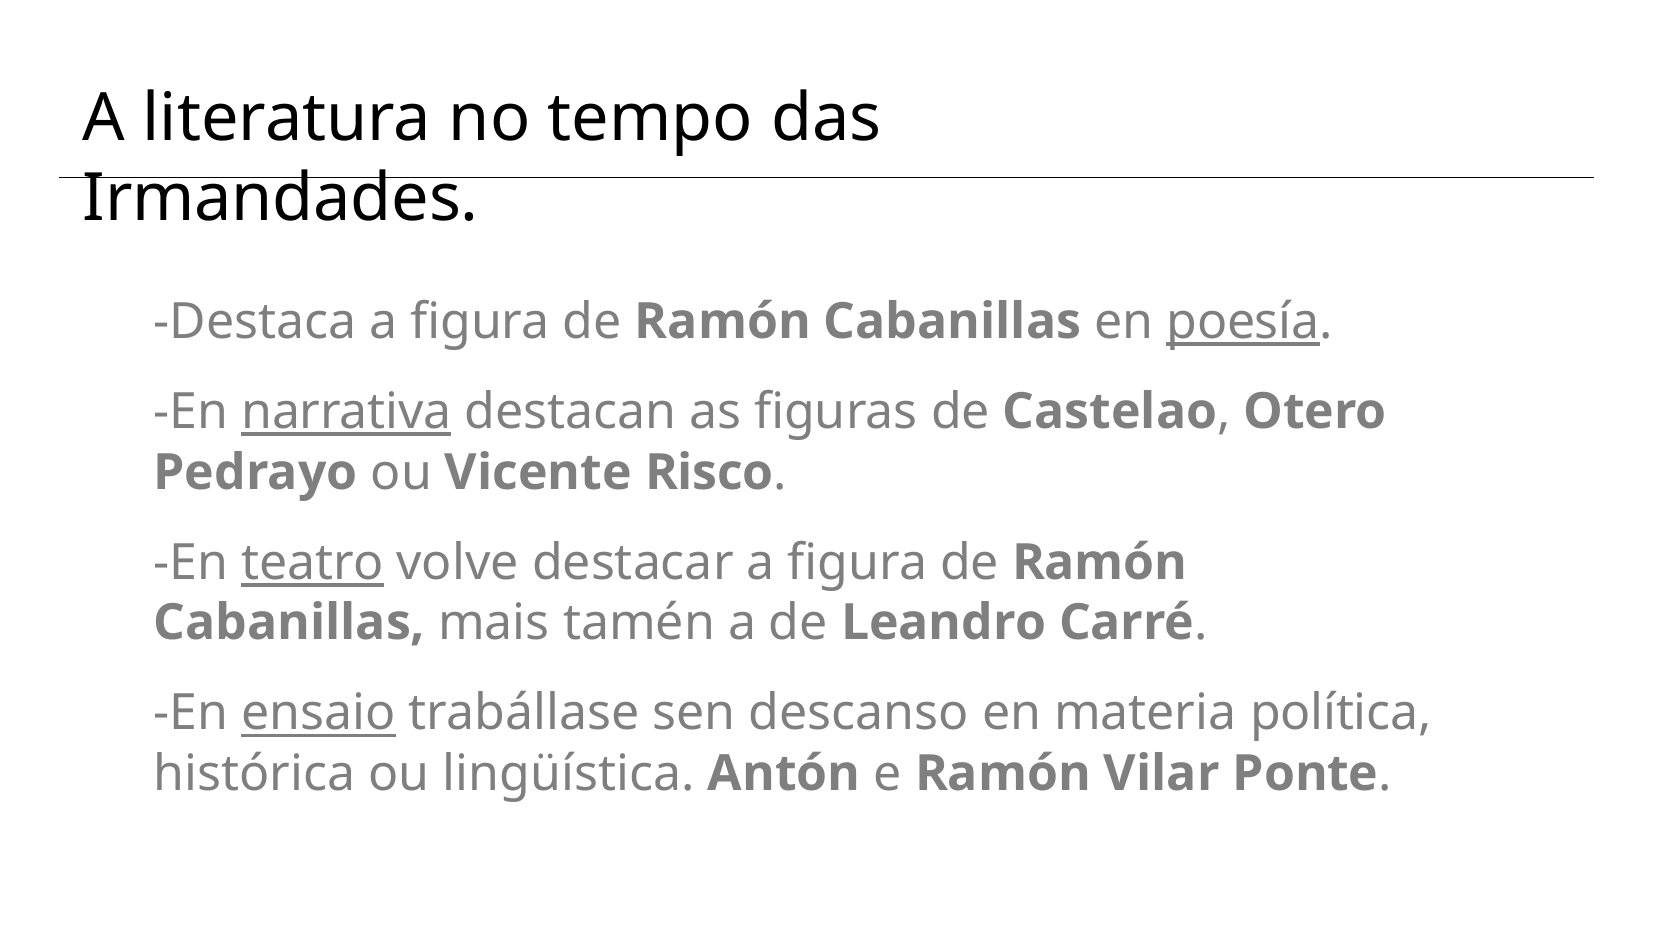

# A literatura no tempo das Irmandades.
-Destaca a figura de Ramón Cabanillas en poesía.
-En narrativa destacan as figuras de Castelao, Otero Pedrayo ou Vicente Risco.
-En teatro volve destacar a figura de Ramón Cabanillas, mais tamén a de Leandro Carré.
-En ensaio trabállase sen descanso en materia política, histórica ou lingüística. Antón e Ramón Vilar Ponte.